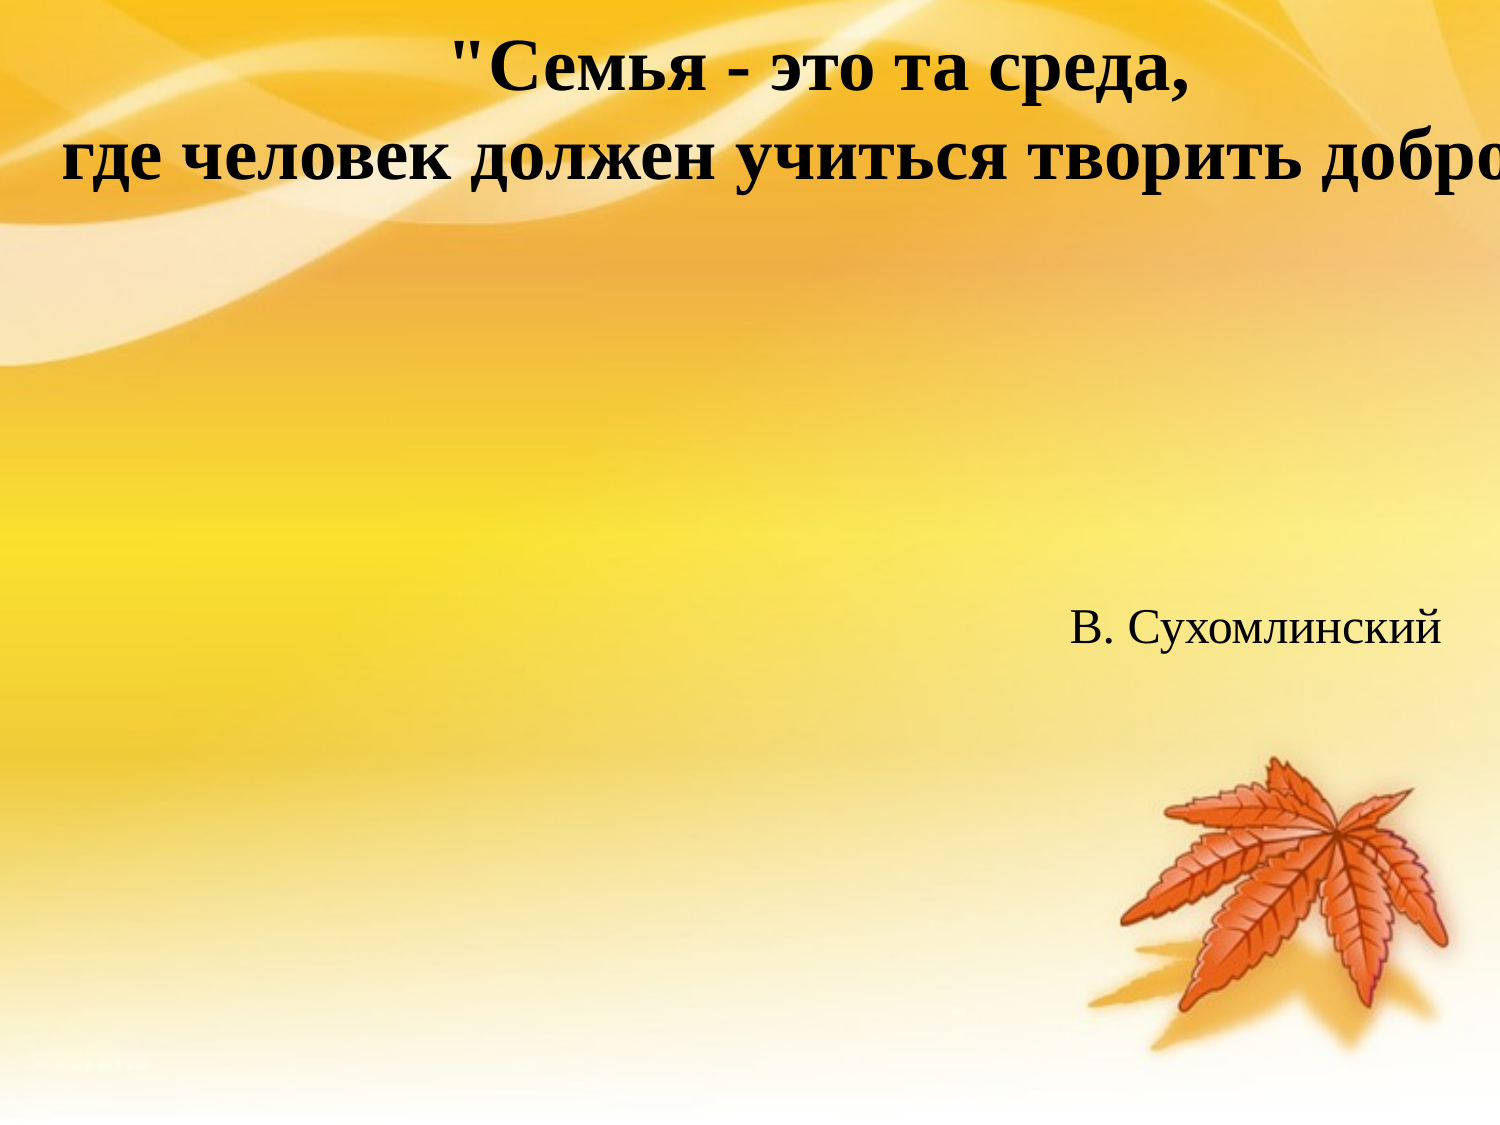

"Семья - это та среда,
где человек должен учиться творить добро".
 В. Сухомлинский